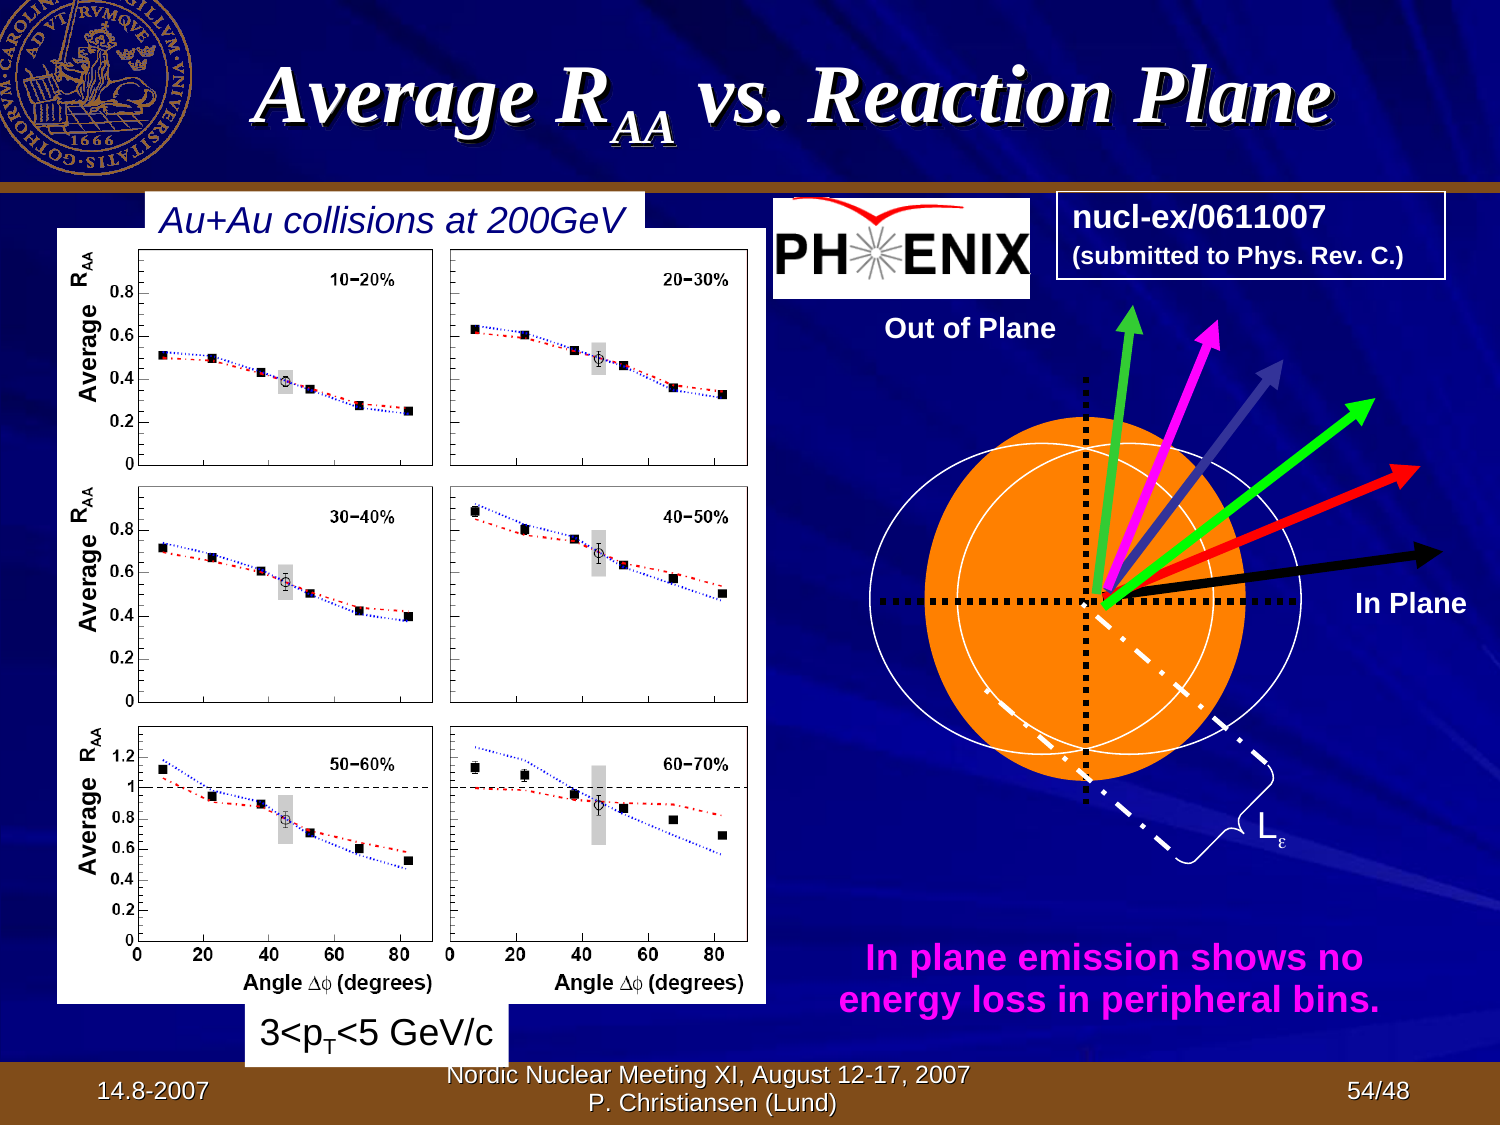

# Average RAA vs. Reaction Plane
Au+Au collisions at 200GeV
nucl-ex/0611007
(submitted to Phys. Rev. C.)
Out of Plane
Average
Average
In Plane
L
Average
In plane emission shows no energy loss in peripheral bins.
3<pT<5 GeV/c
54